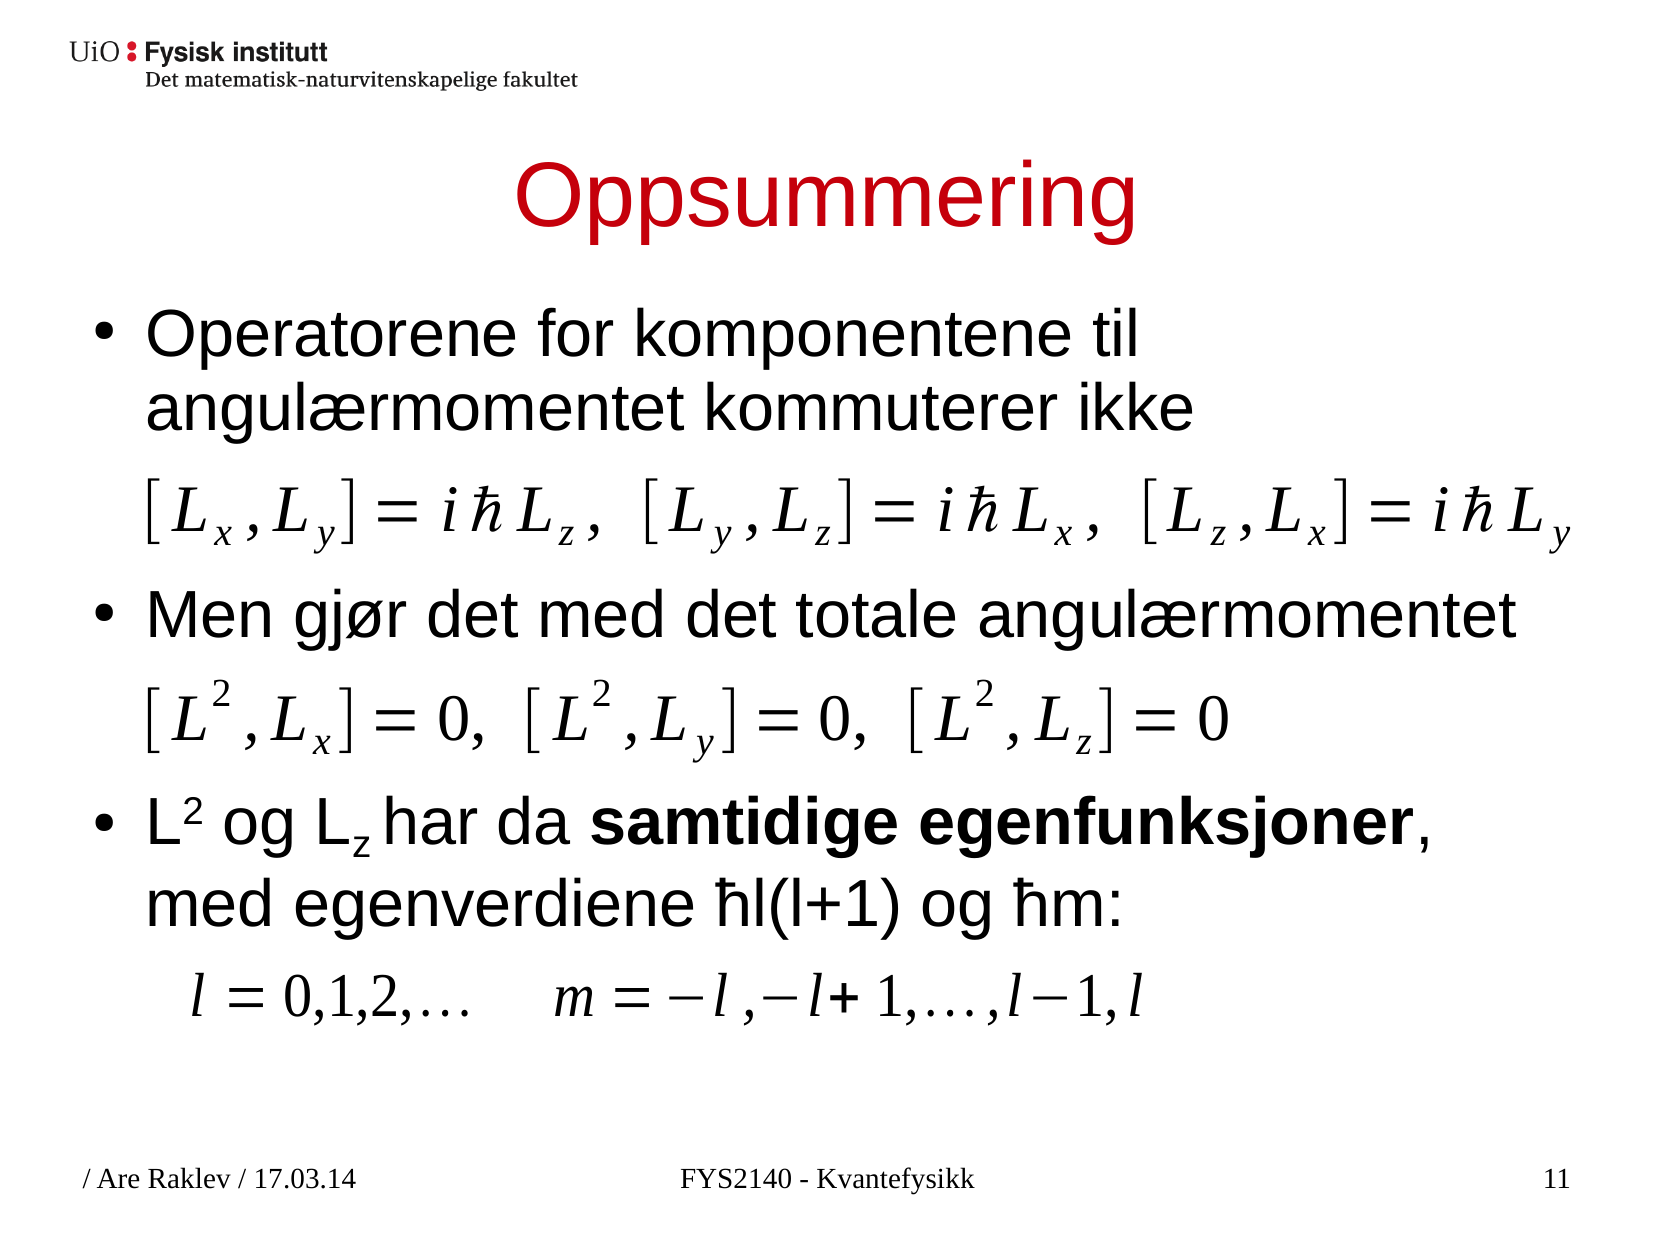

# Oppsummering
Operatorene for komponentene til angulærmomentet kommuterer ikke
Men gjør det med det totale angulærmomentet
L2 og Lz har da samtidige egenfunksjoner, med egenverdiene ħl(l+1) og ħm:
/ Are Raklev / 17.03.14
FYS2140 - Kvantefysikk
11